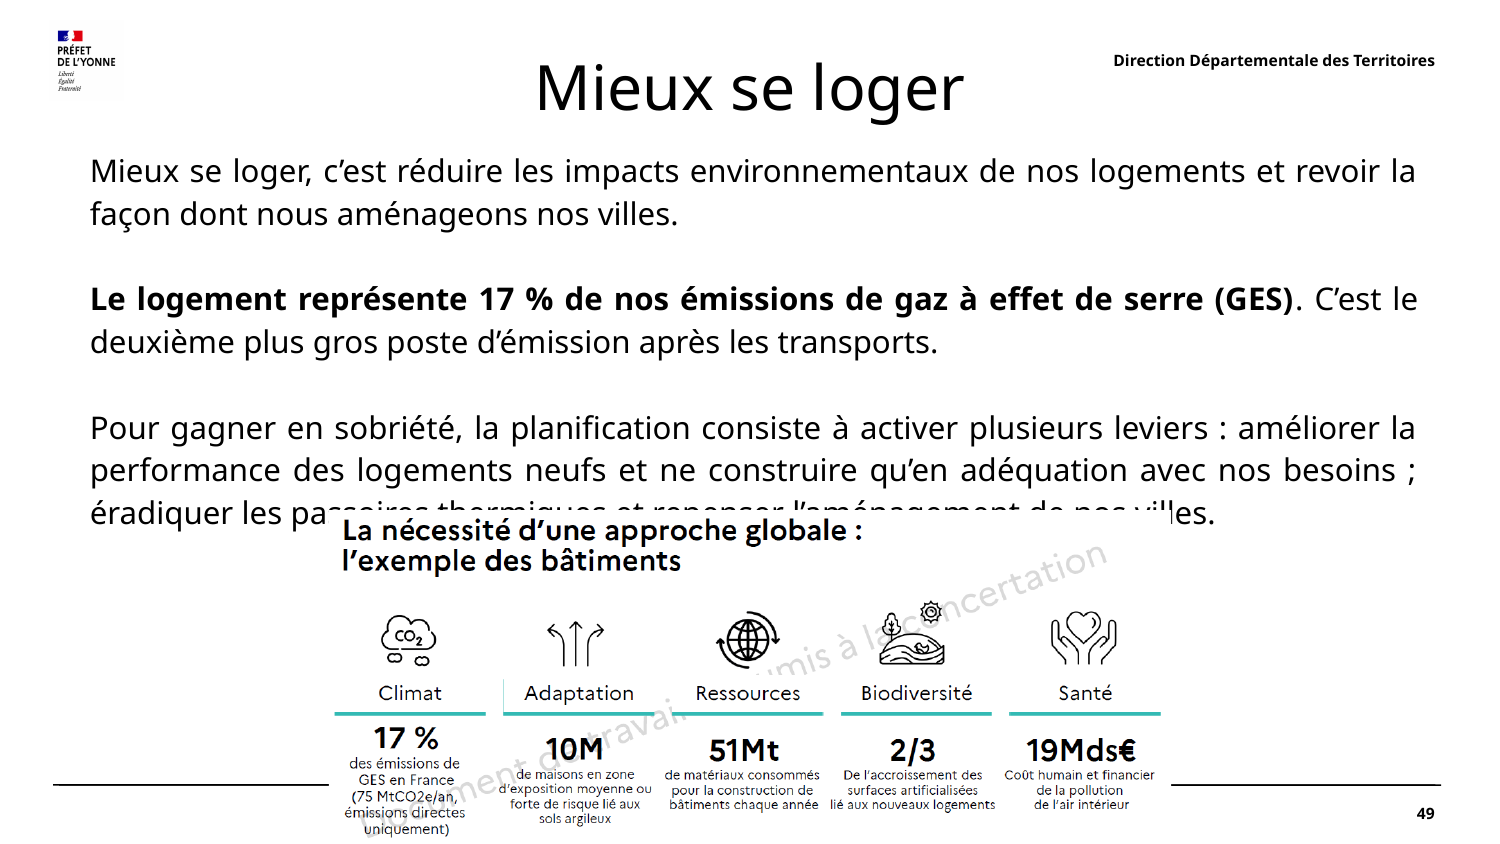

# Mieux se loger
Direction Départementale des Territoires
Mieux se loger, c’est réduire les impacts environnementaux de nos logements et revoir la façon dont nous aménageons nos villes.
Le logement représente 17 % de nos émissions de gaz à effet de serre (GES). C’est le deuxième plus gros poste d’émission après les transports.
Pour gagner en sobriété, la planification consiste à activer plusieurs leviers : améliorer la performance des logements neufs et ne construire qu’en adéquation avec nos besoins ; éradiquer les passoires thermiques et repenser l’aménagement de nos villes.
49